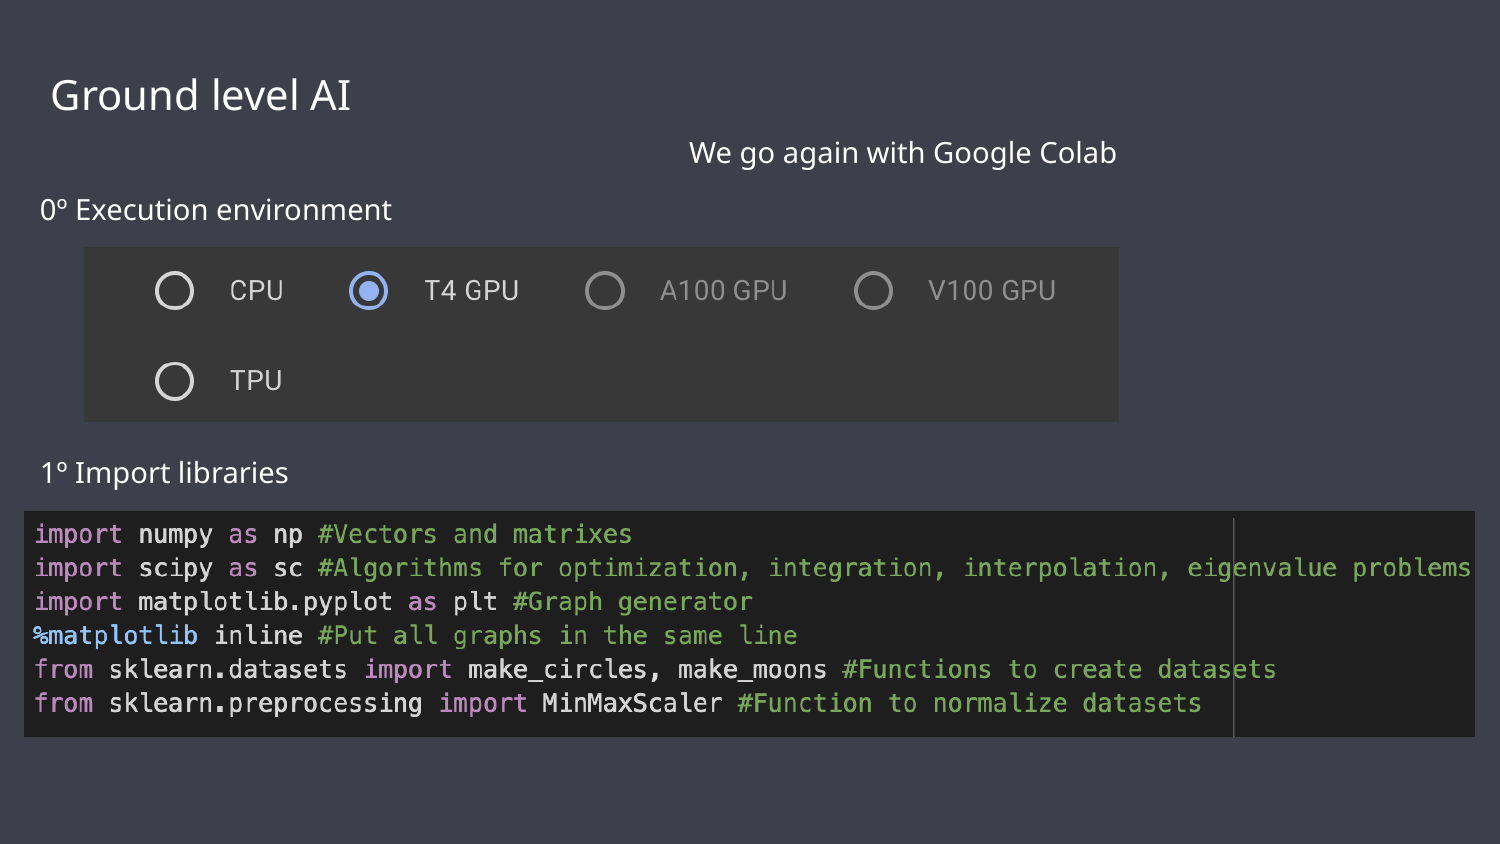

Ground level AI
We go again with Google Colab
0º Execution environment
1º Import libraries